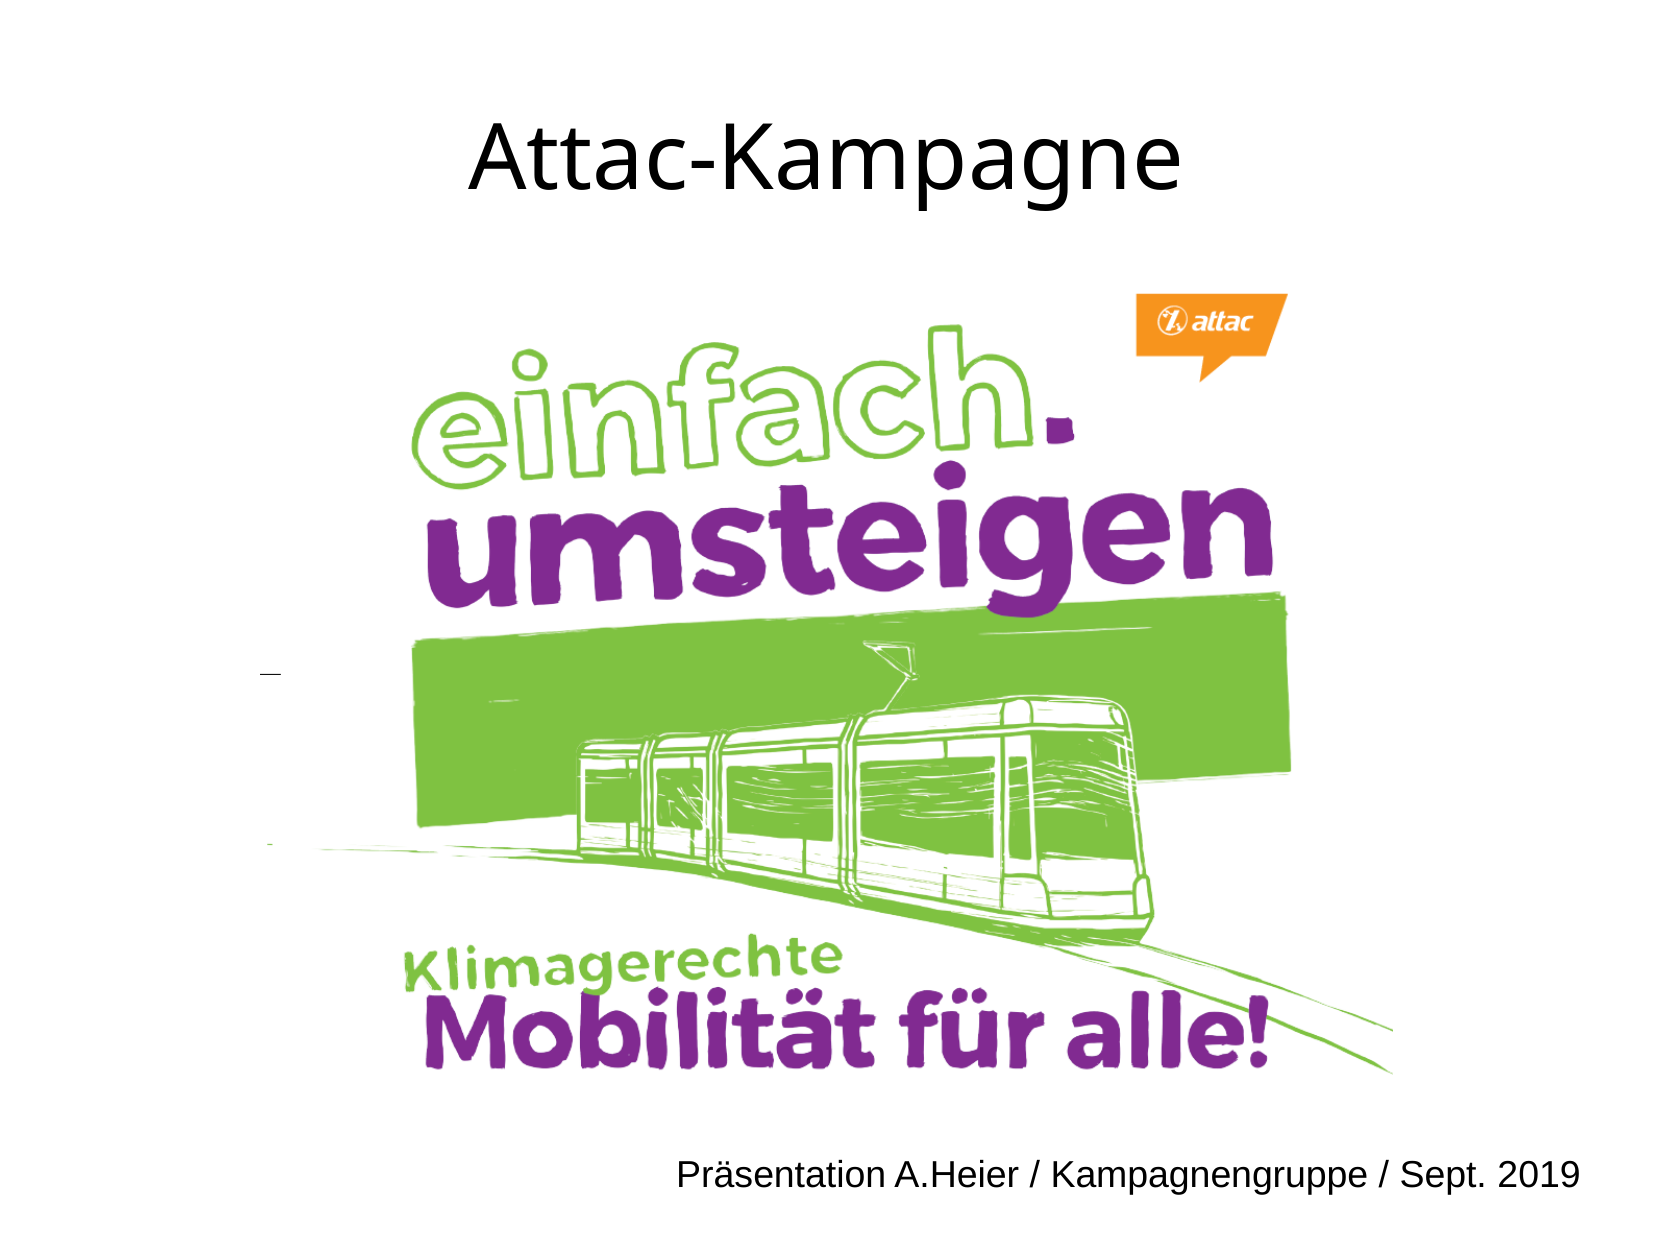

# Attac-Kampagne
Präsentation A.Heier / Kampagnengruppe / Sept. 2019